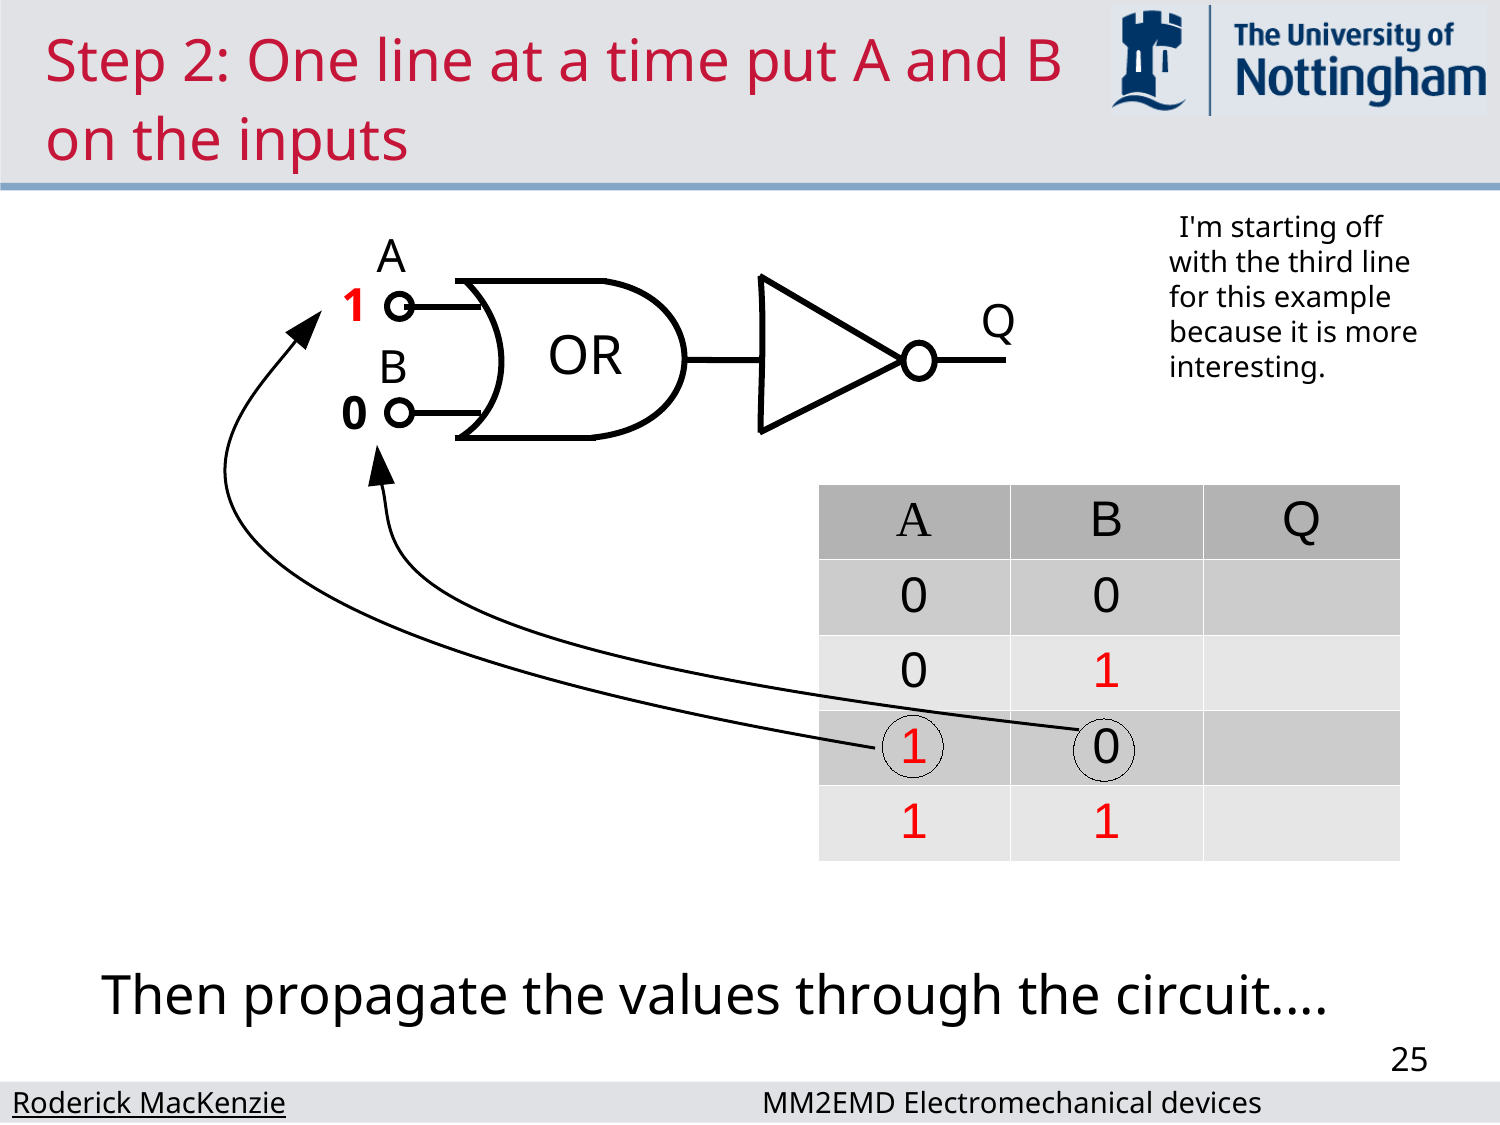

# Step 2: One line at a time put A and B on the inputs
I'm starting off with the third line for this example because it is more interesting.
A
1
Q
OR
B
0
| A | B | Q |
| --- | --- | --- |
| 0 | 0 | |
| 0 | 1 | |
| 1 | 0 | |
| 1 | 1 | |
Then propagate the values through the circuit....